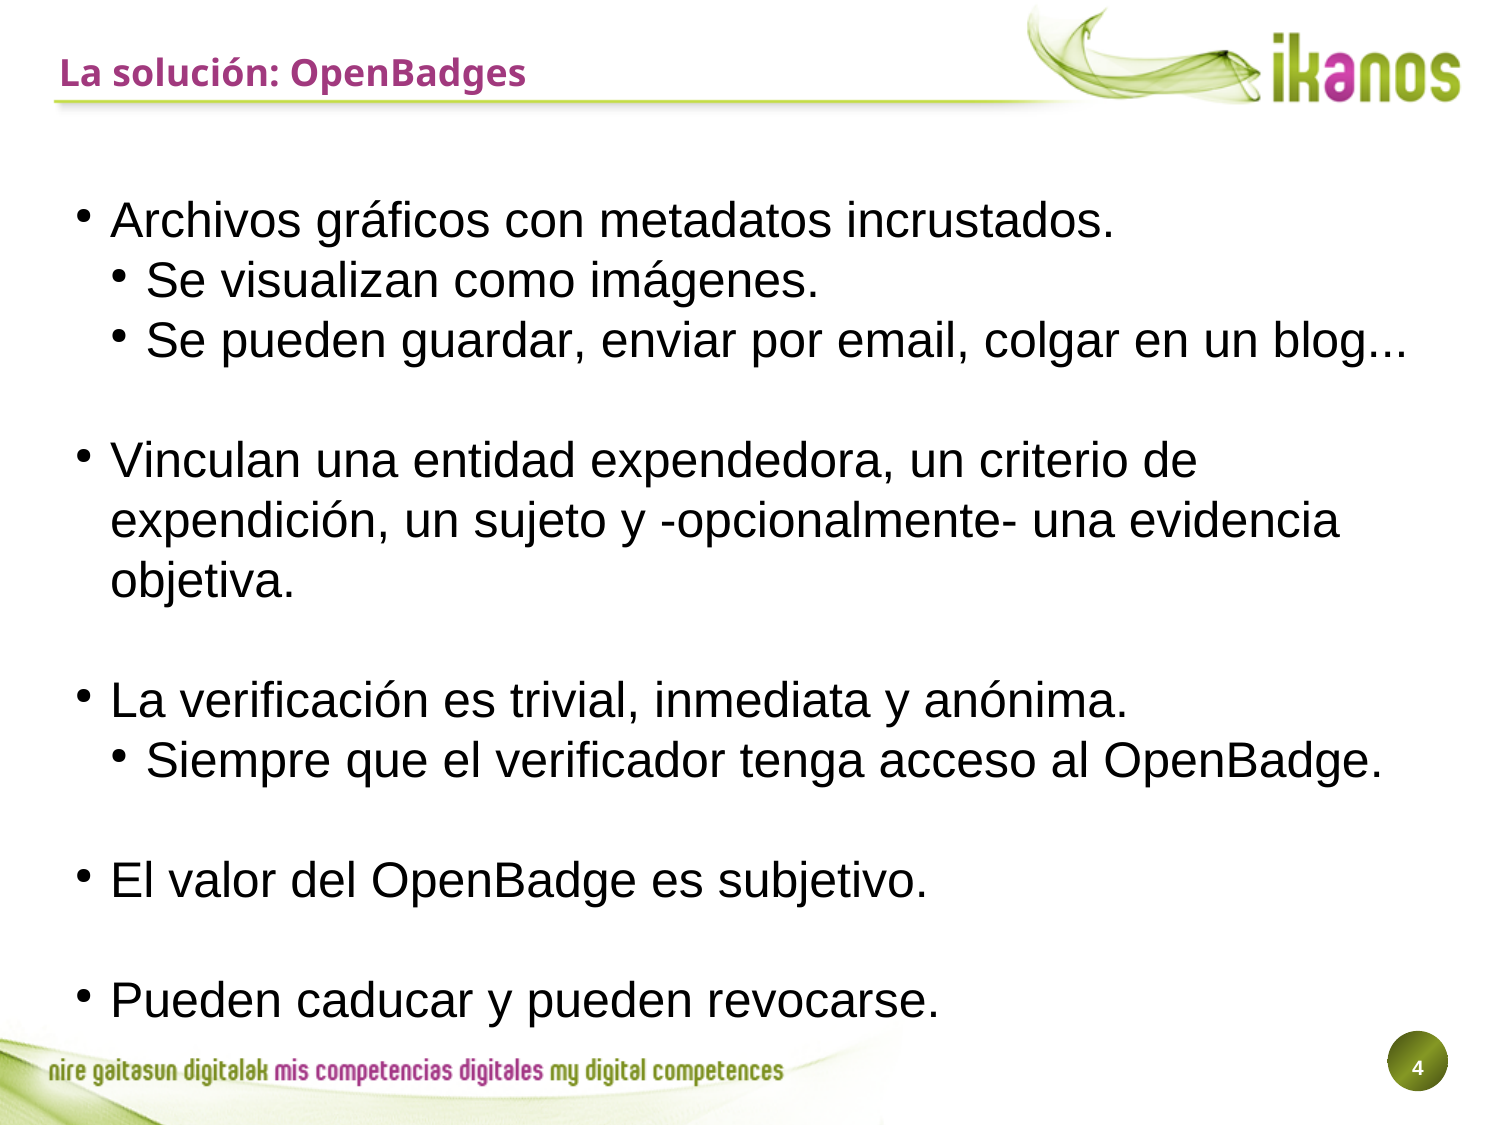

La solución: OpenBadges
Archivos gráficos con metadatos incrustados.
Se visualizan como imágenes.
Se pueden guardar, enviar por email, colgar en un blog...
Vinculan una entidad expendedora, un criterio de expendición, un sujeto y -opcionalmente- una evidencia objetiva.
La verificación es trivial, inmediata y anónima.
Siempre que el verificador tenga acceso al OpenBadge.
El valor del OpenBadge es subjetivo.
Pueden caducar y pueden revocarse.